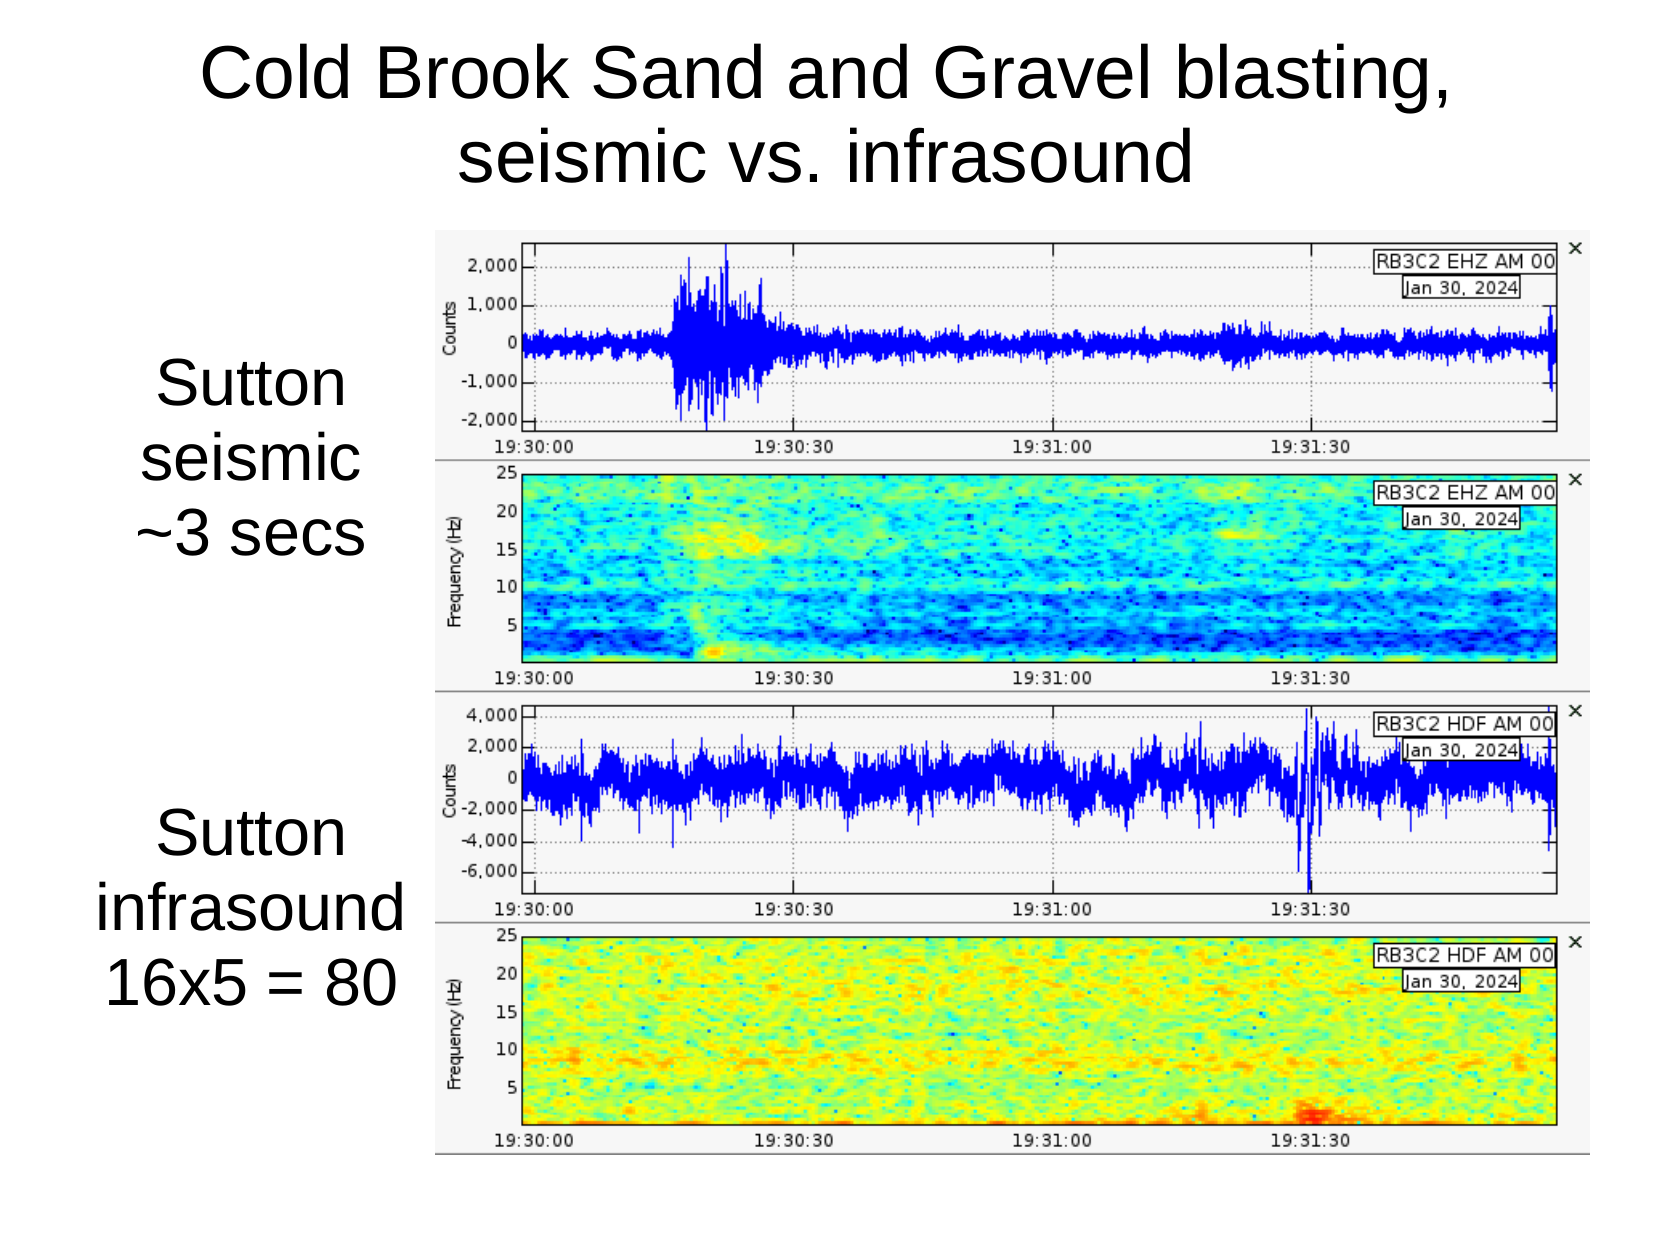

# Cold Brook Sand and Gravel blasting, seismic vs. infrasound
Sutton
seismic
~3 secs
Sutton
infrasound
16x5 = 80